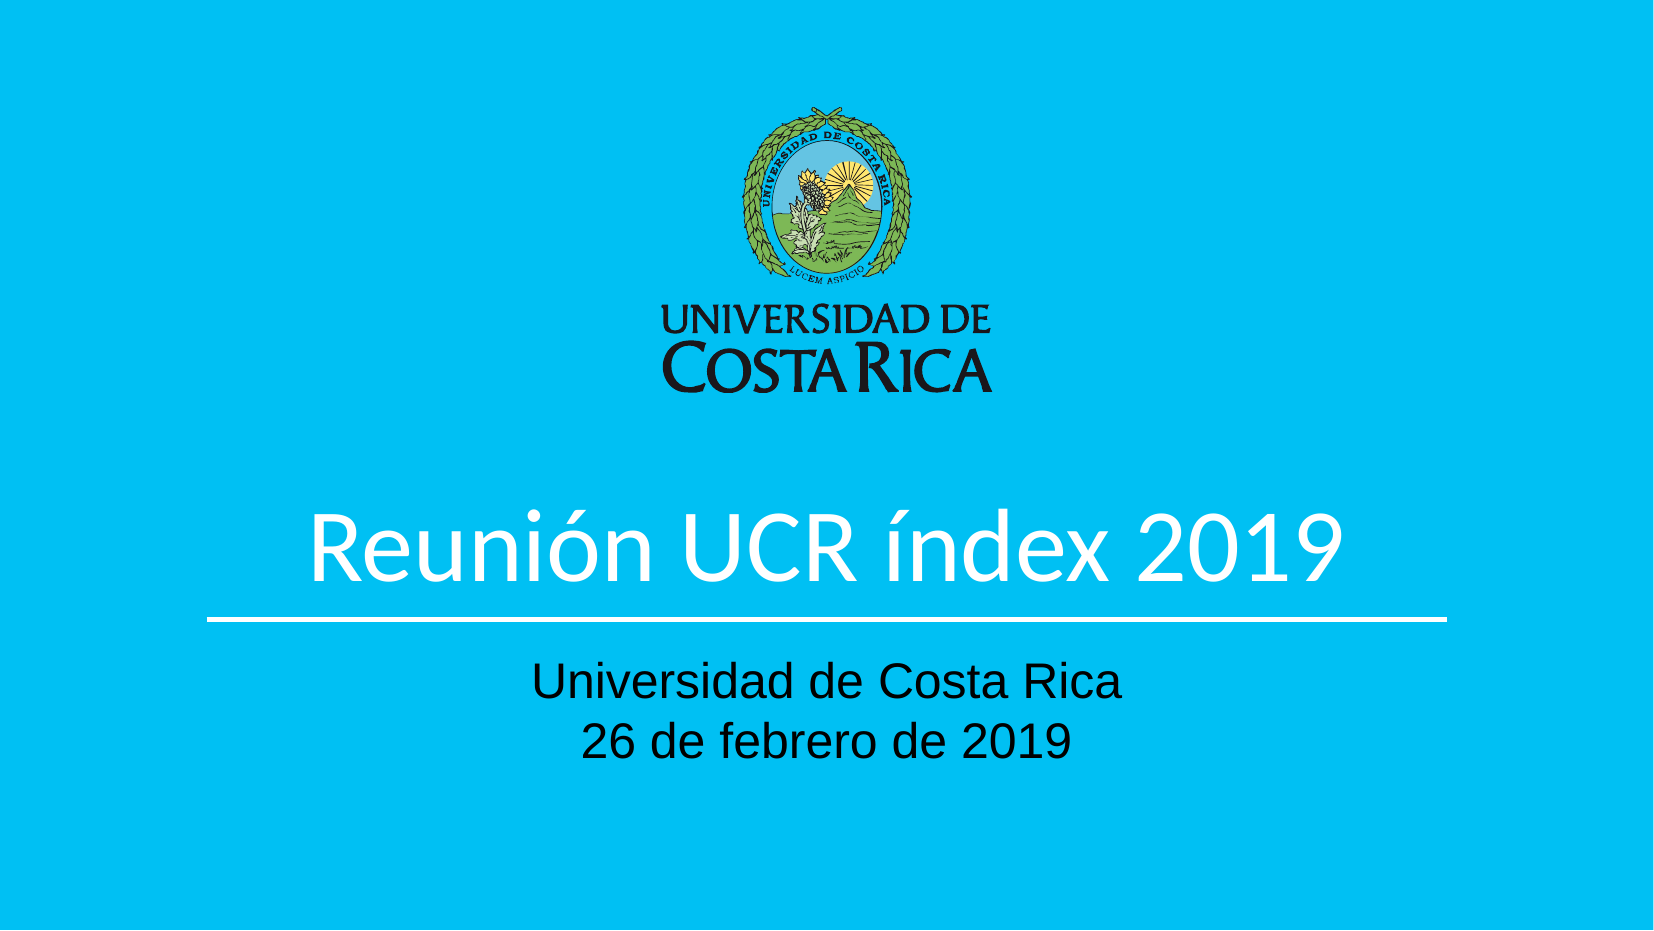

# Reunión UCR índex 2019
Universidad de Costa Rica
26 de febrero de 2019